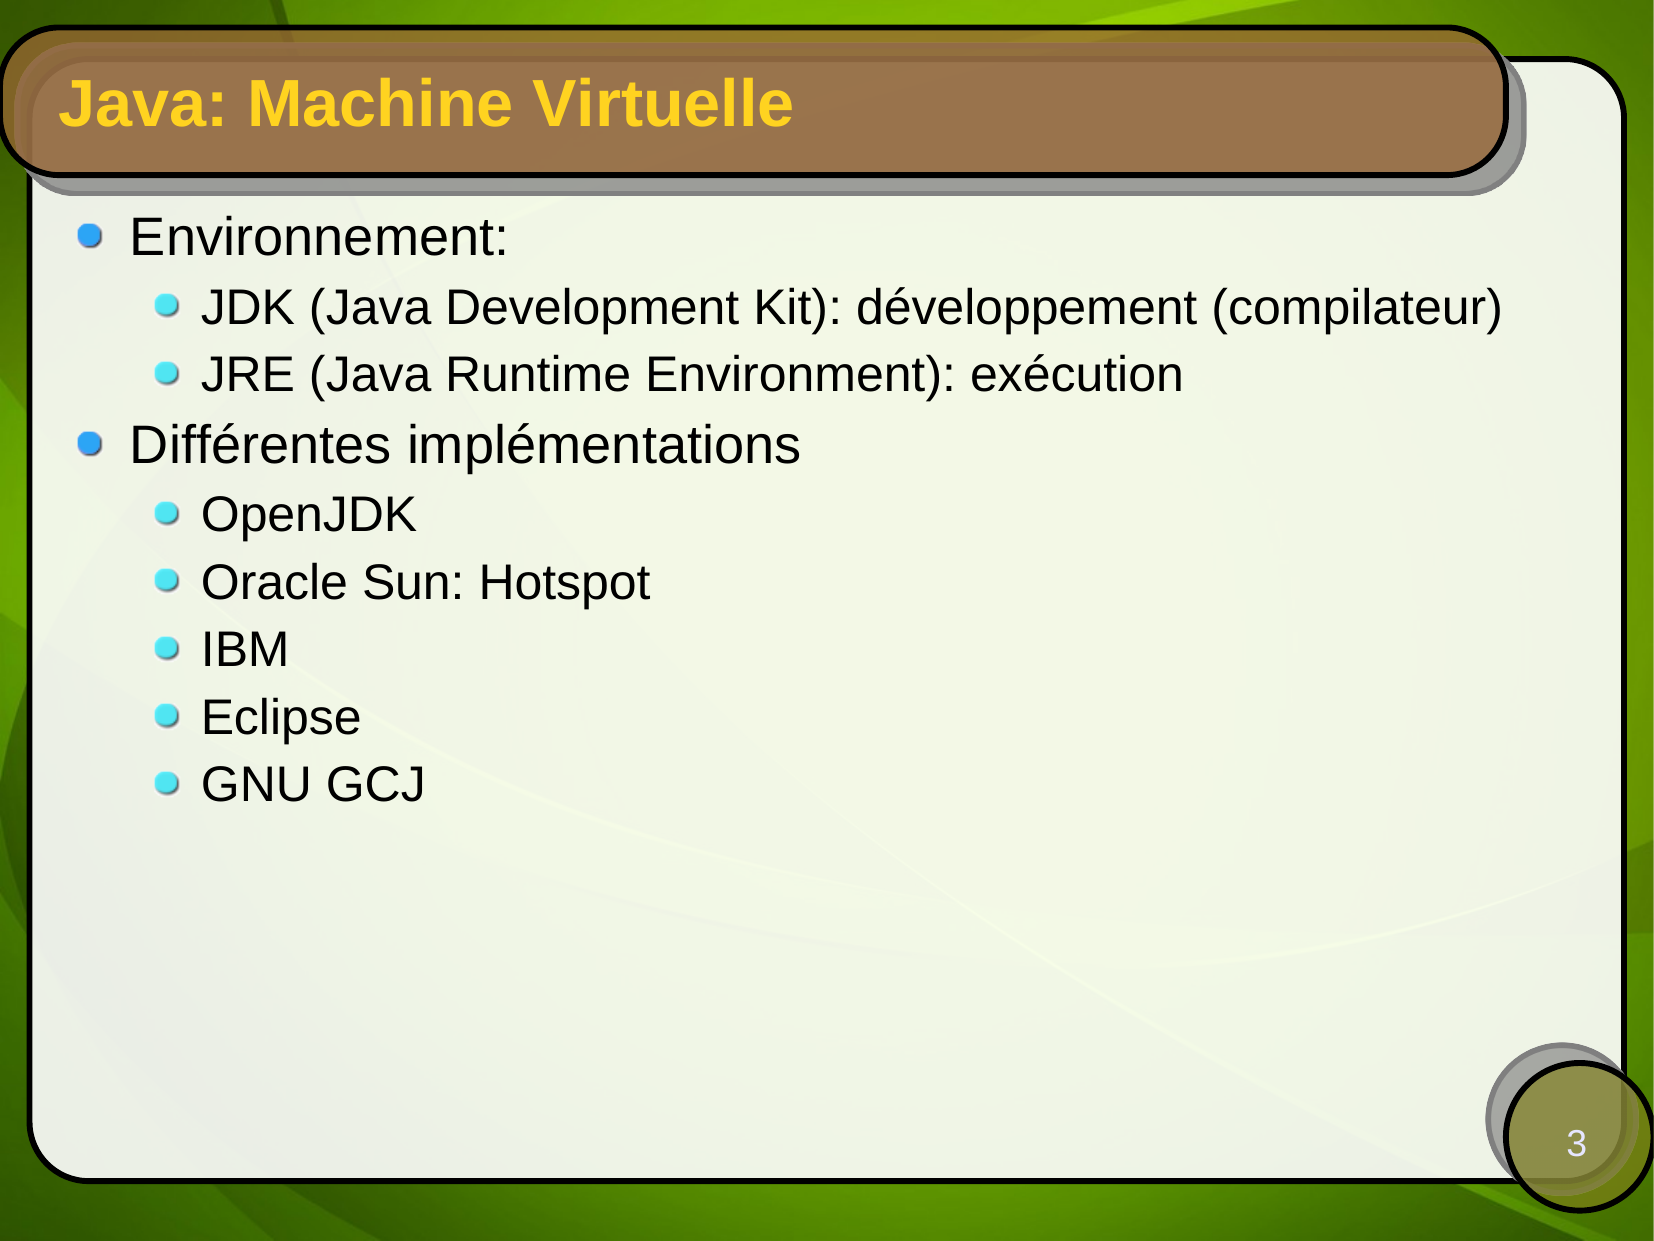

# Java: Machine Virtuelle
Environnement:
JDK (Java Development Kit): développement (compilateur)
JRE (Java Runtime Environment): exécution
Différentes implémentations
OpenJDK
Oracle Sun: Hotspot
IBM
Eclipse
GNU GCJ
3